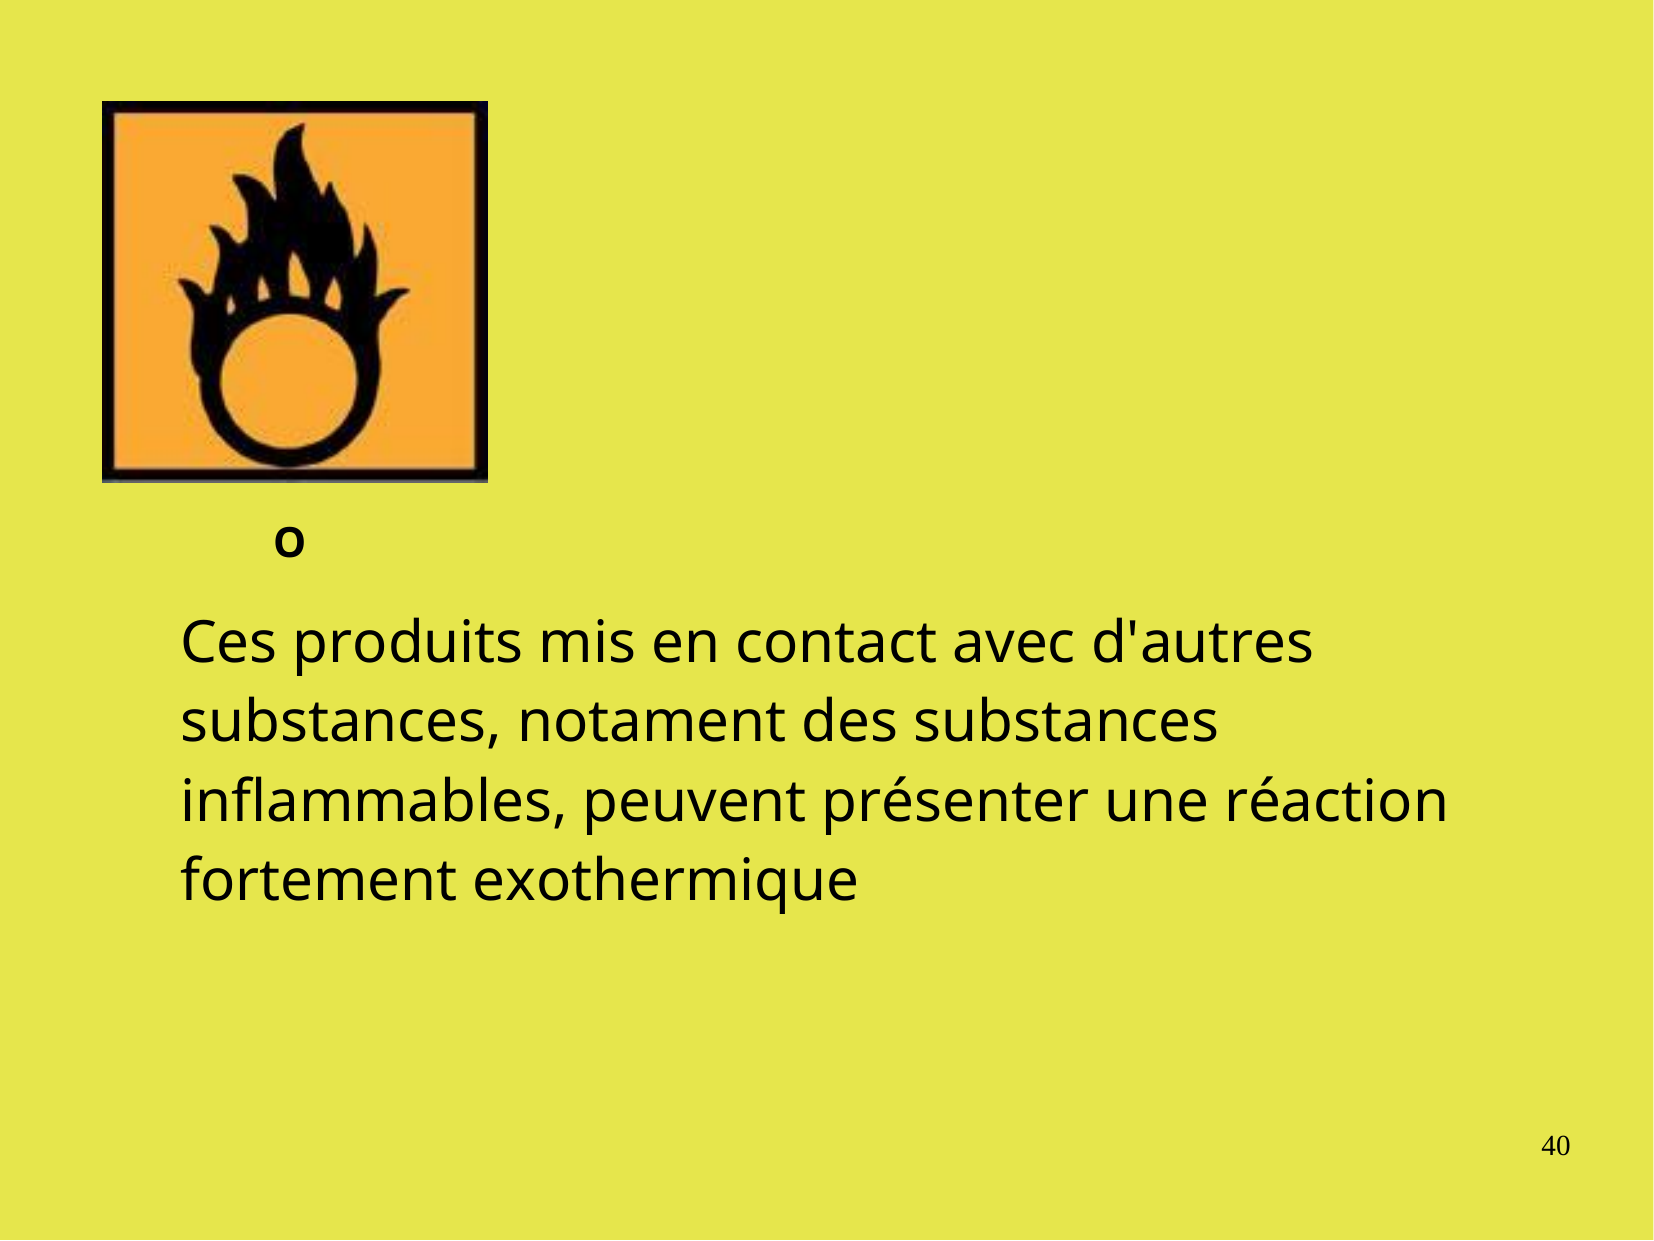

O
Ces produits mis en contact avec d'autres substances, notament des substances inflammables, peuvent présenter une réaction fortement exothermique
40